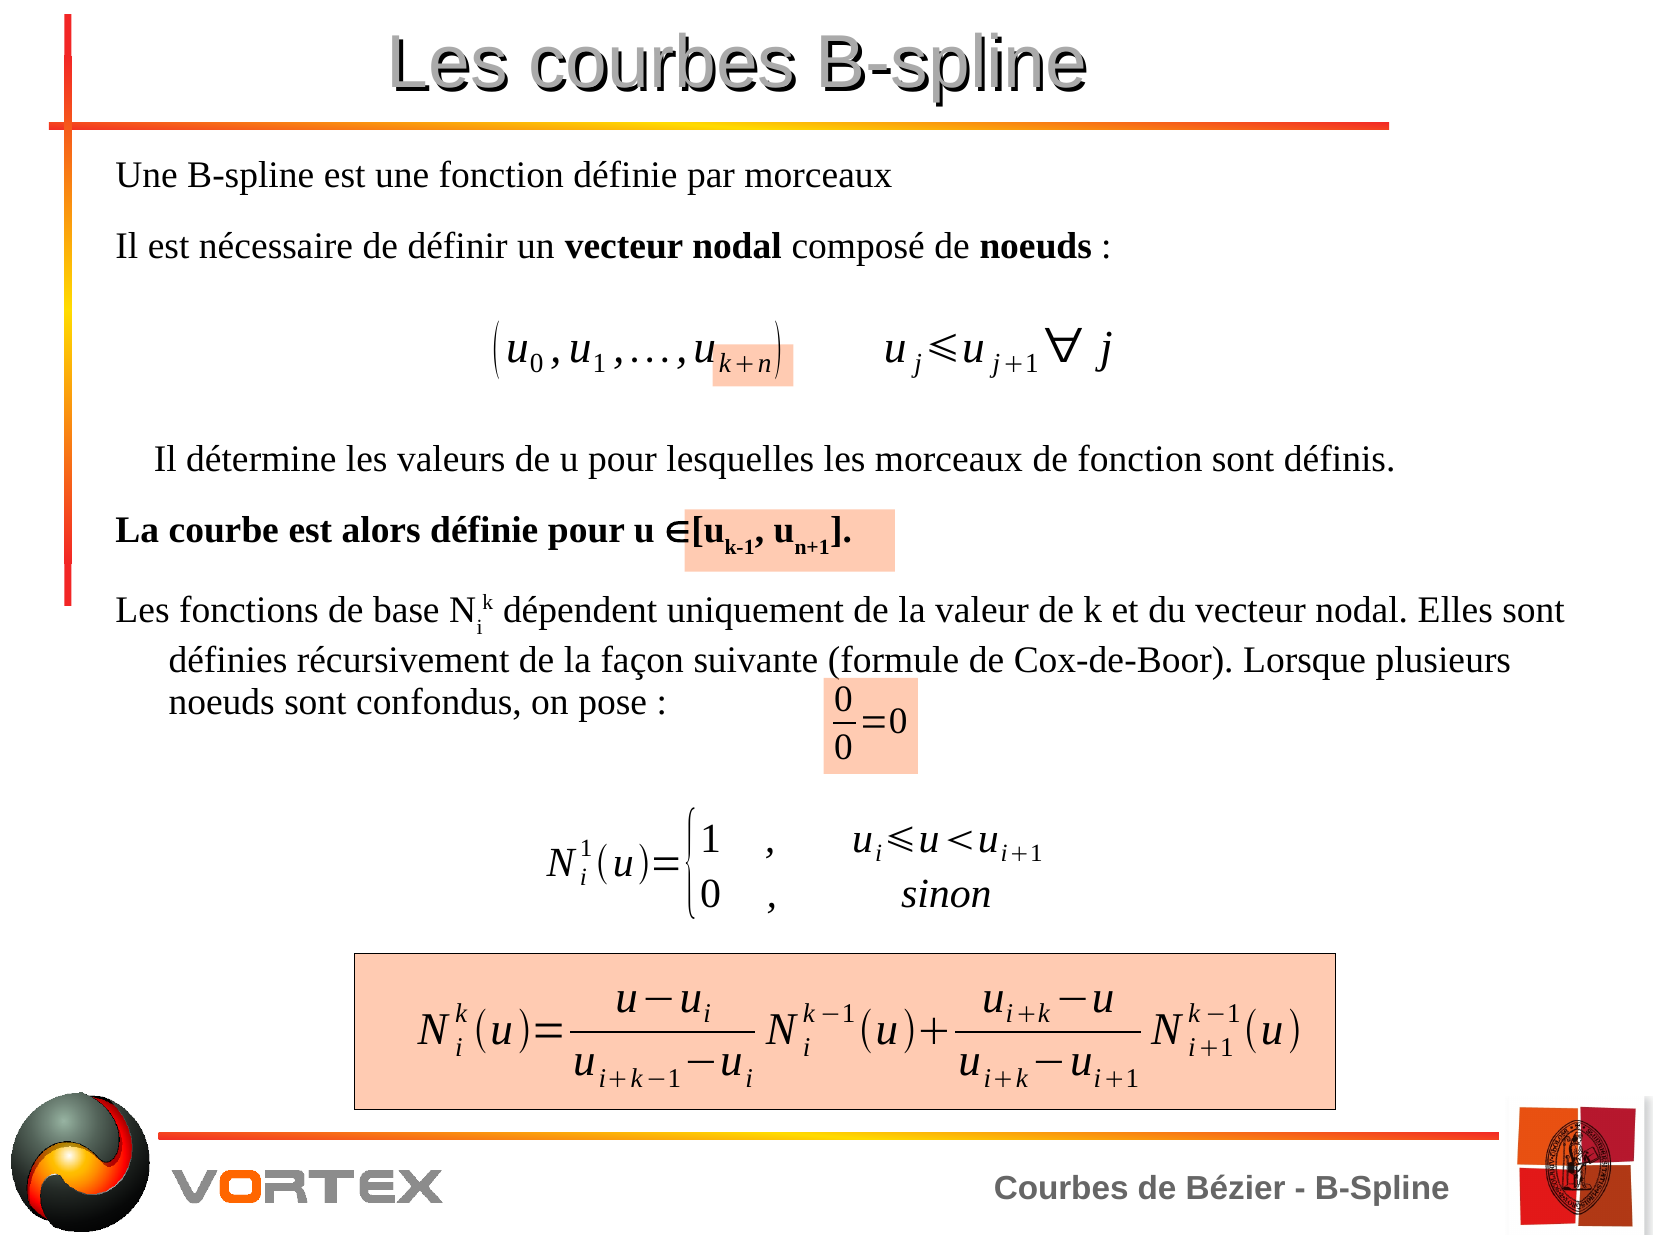

# Les courbes B-spline
Une B-spline est une fonction définie par morceaux
Il est nécessaire de définir un vecteur nodal composé de noeuds :
Il détermine les valeurs de u pour lesquelles les morceaux de fonction sont définis.
La courbe est alors définie pour u [uk-1, un+1].
Les fonctions de base Nik dépendent uniquement de la valeur de k et du vecteur nodal. Elles sont définies récursivement de la façon suivante (formule de Cox-de-Boor). Lorsque plusieurs noeuds sont confondus, on pose :